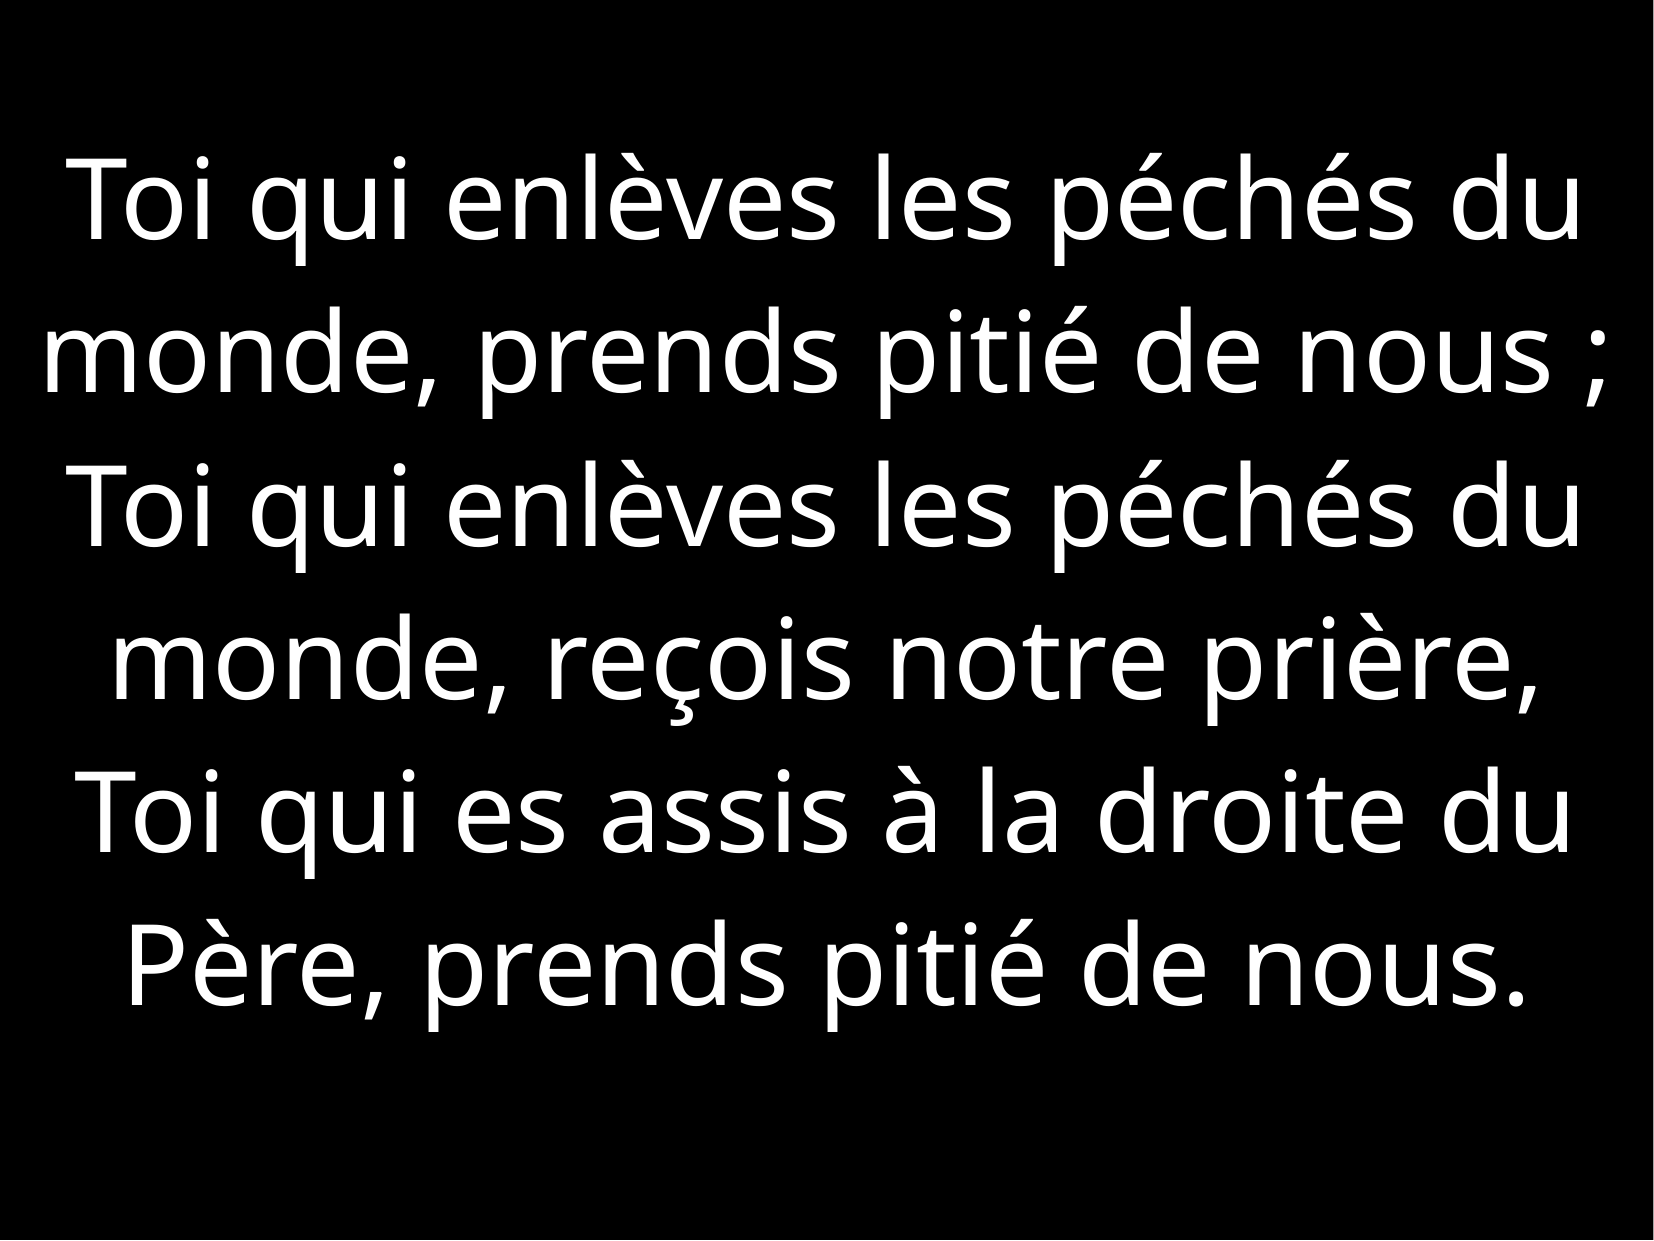

# Toi qui enlèves les péchés du monde, prends pitié de nous ;
Toi qui enlèves les péchés du monde, reçois notre prière,
Toi qui es assis à la droite du Père, prends pitié de nous.